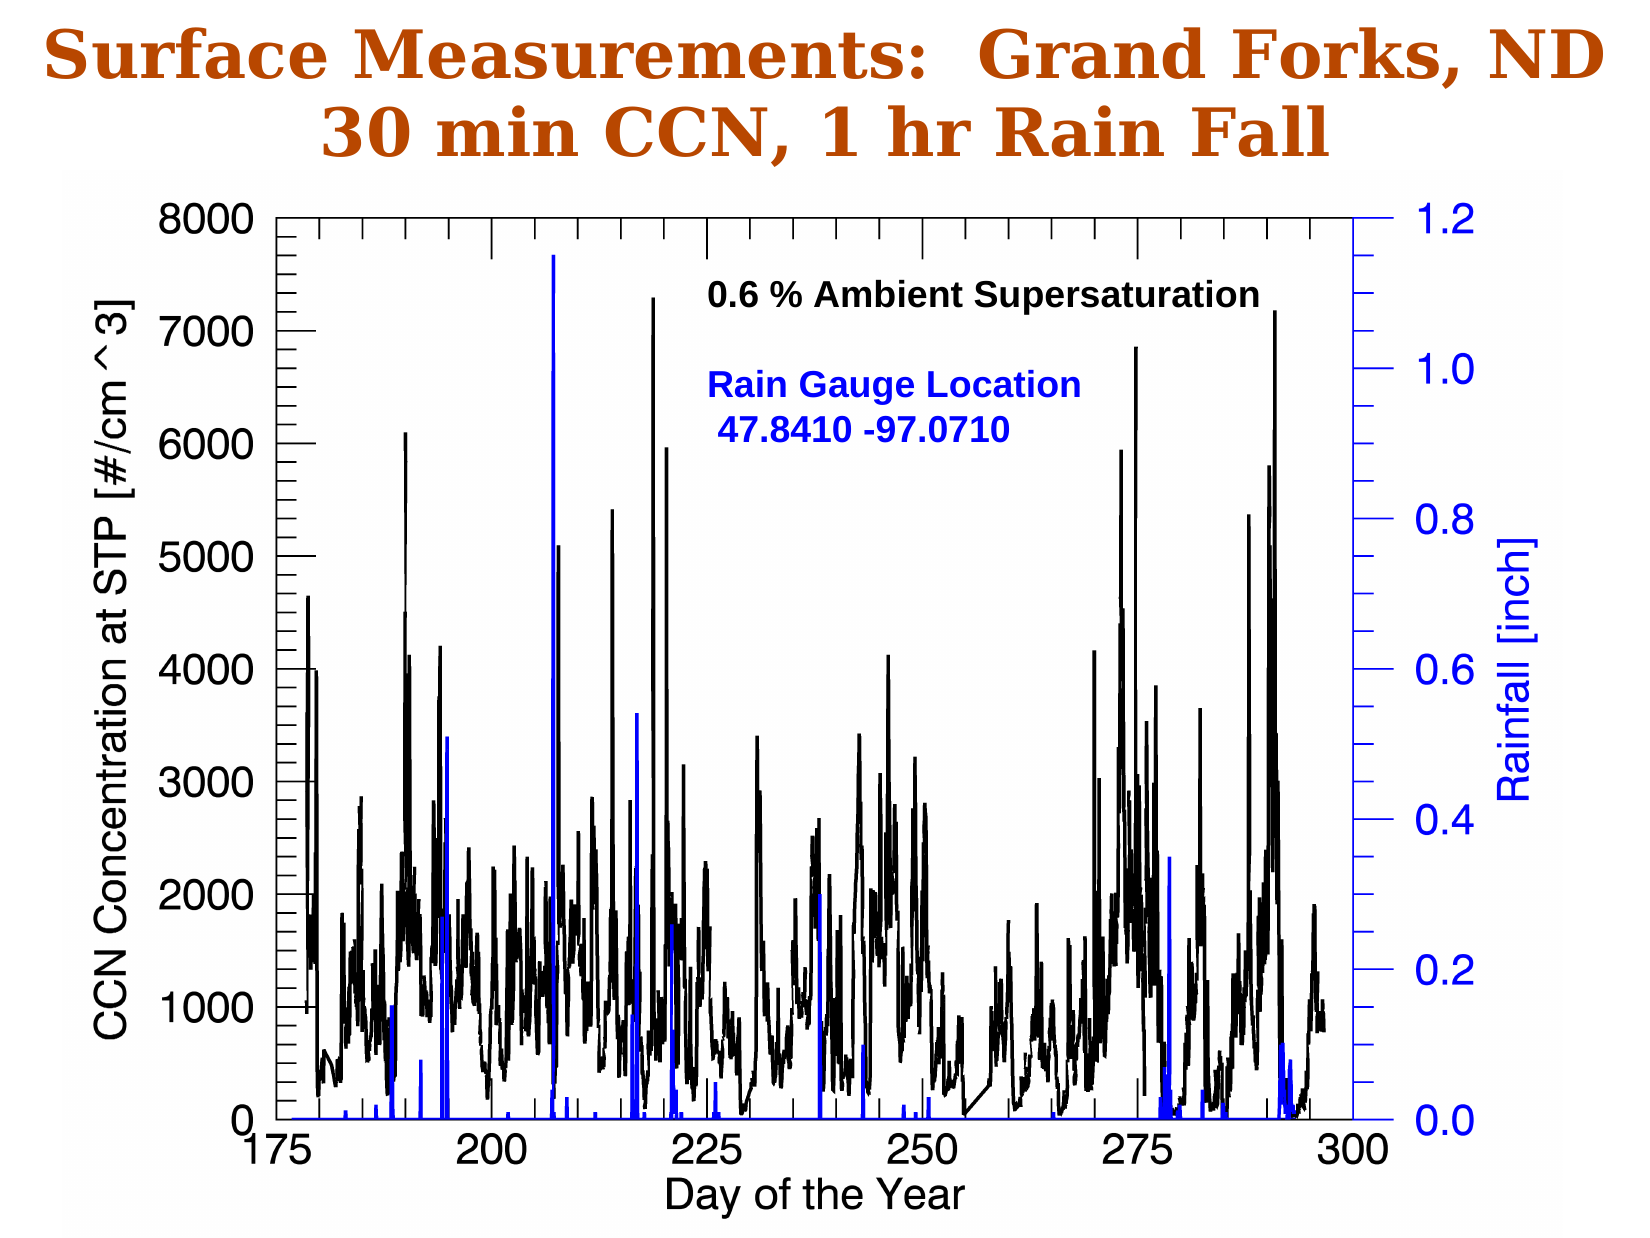

# Surface Measurements: Grand Forks, ND 30 min CCN, 1 hr Rain Fall
0.6 % Ambient Supersaturation
Rain Gauge Location
 47.8410 -97.0710